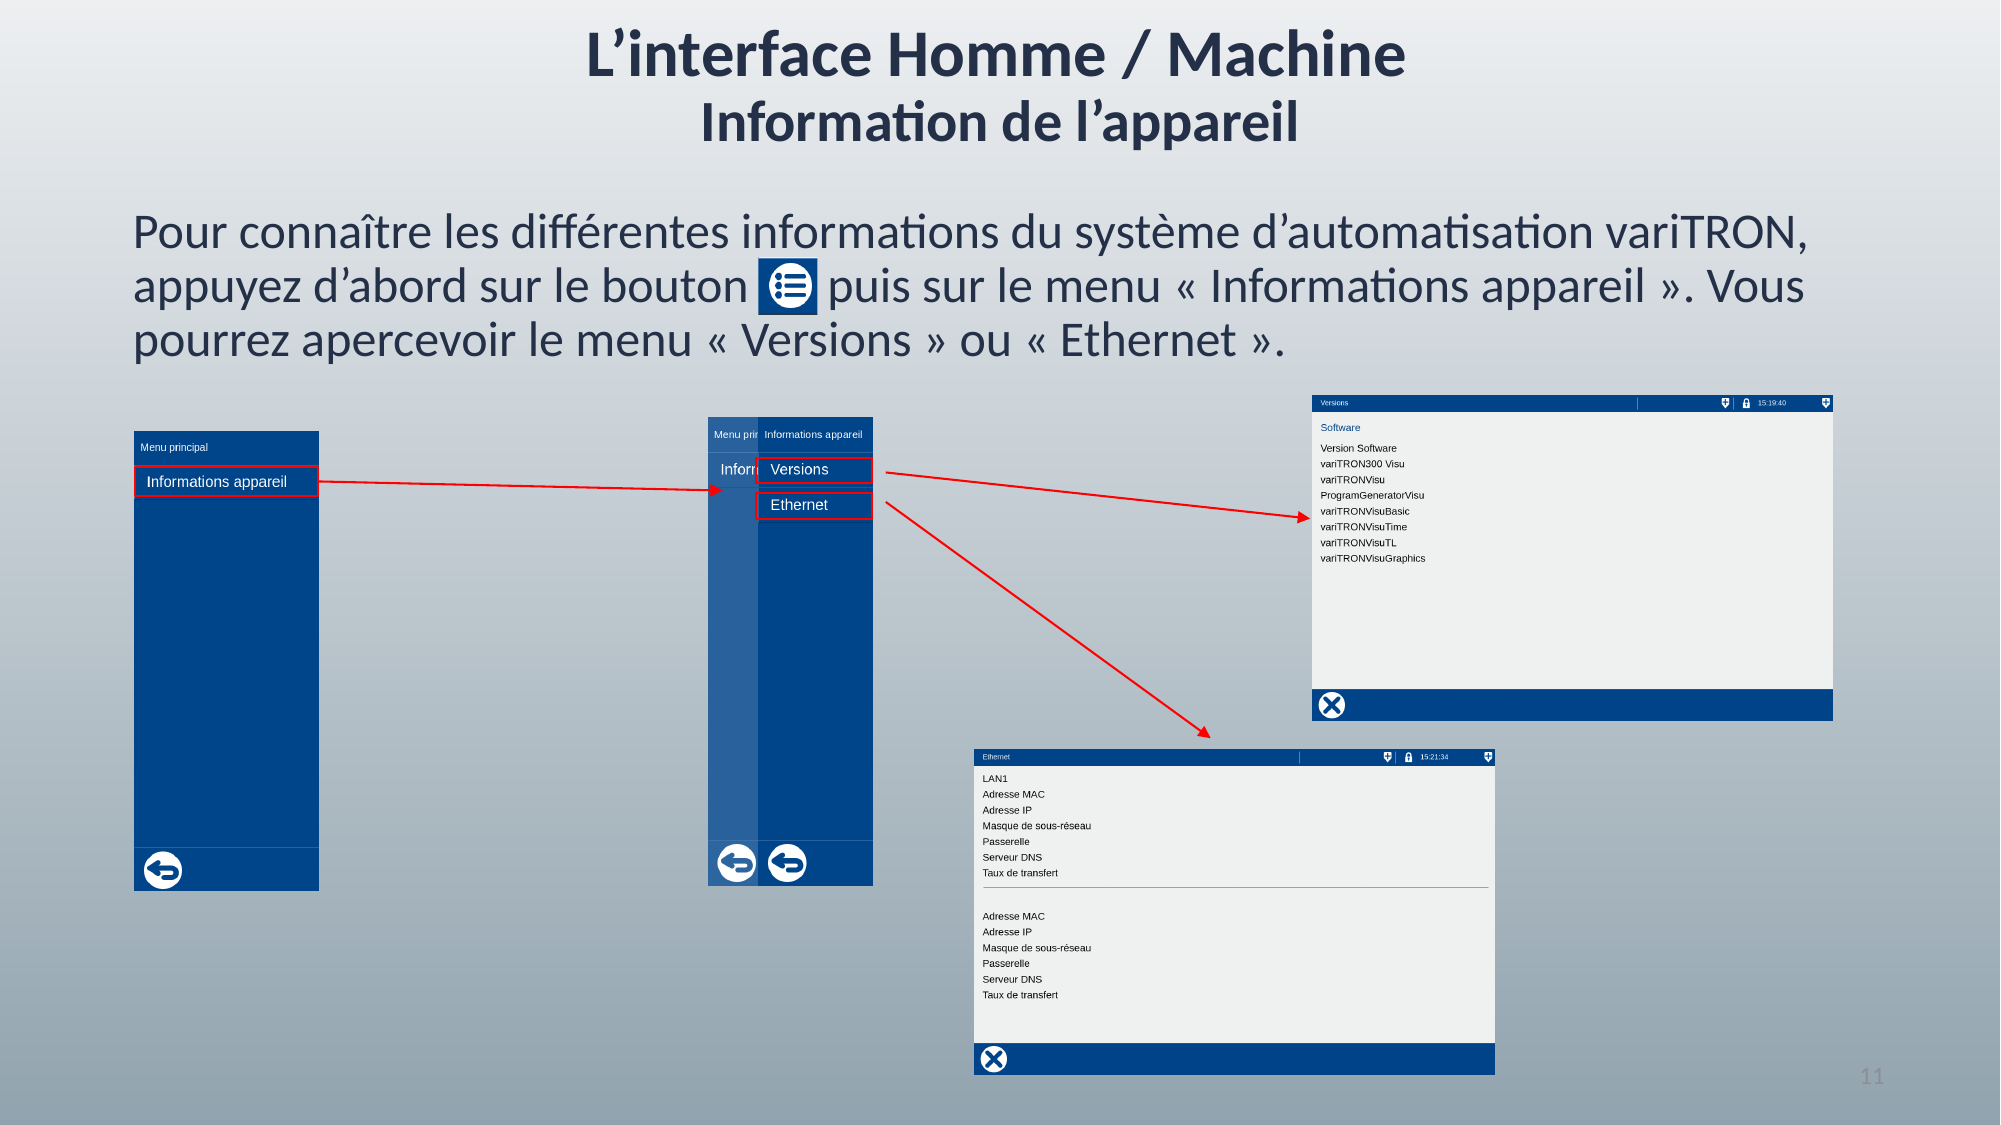

L’interface Homme / Machine
Information de l’appareil
Pour connaître les différentes informations du système d’automatisation variTRON, appuyez d’abord sur le bouton puis sur le menu « Informations appareil ». Vous pourrez apercevoir le menu « Versions » ou « Ethernet ».
11